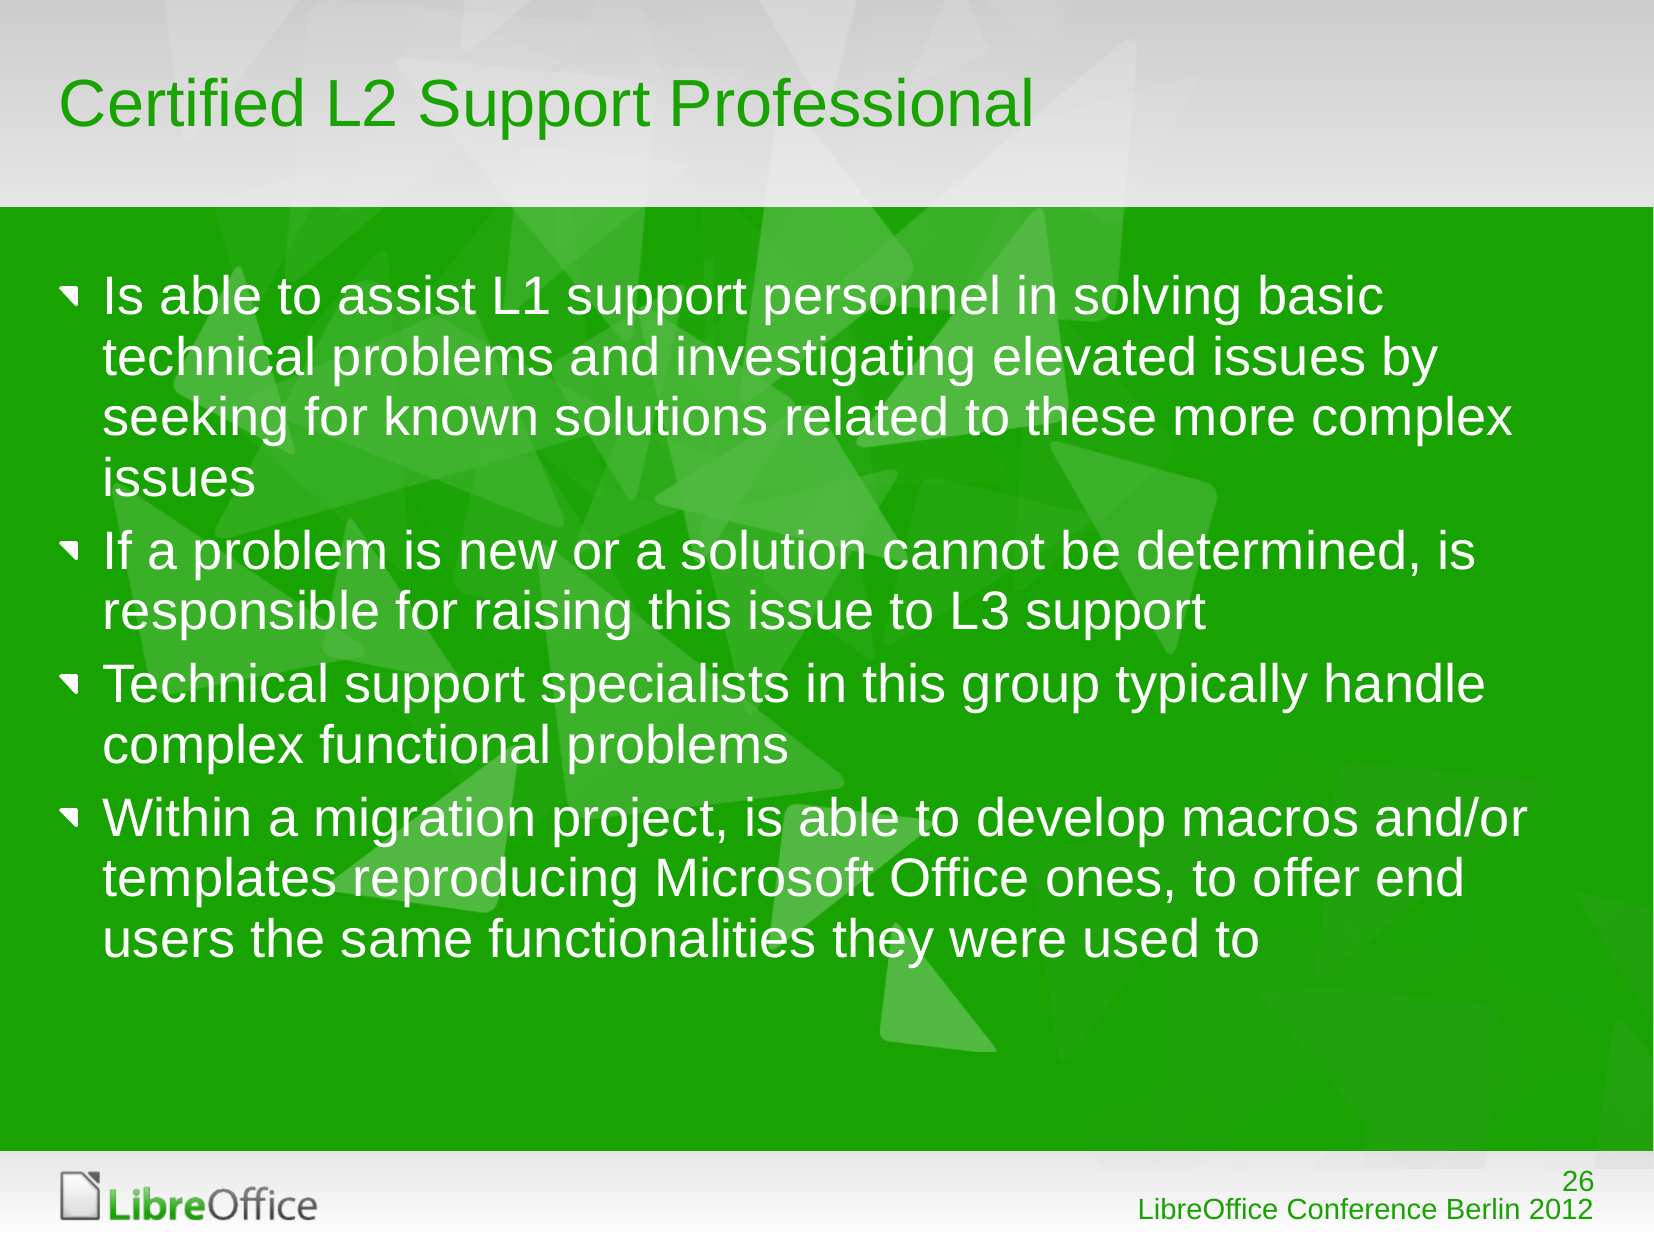

# Certified L2 Support Professional
Is able to assist L1 support personnel in solving basic technical problems and investigating elevated issues by seeking for known solutions related to these more complex issues
If a problem is new or a solution cannot be determined, is responsible for raising this issue to L3 support
Technical support specialists in this group typically handle complex functional problems
Within a migration project, is able to develop macros and/or templates reproducing Microsoft Office ones, to offer end users the same functionalities they were used to
26
LibreOffice Conference Berlin 2012